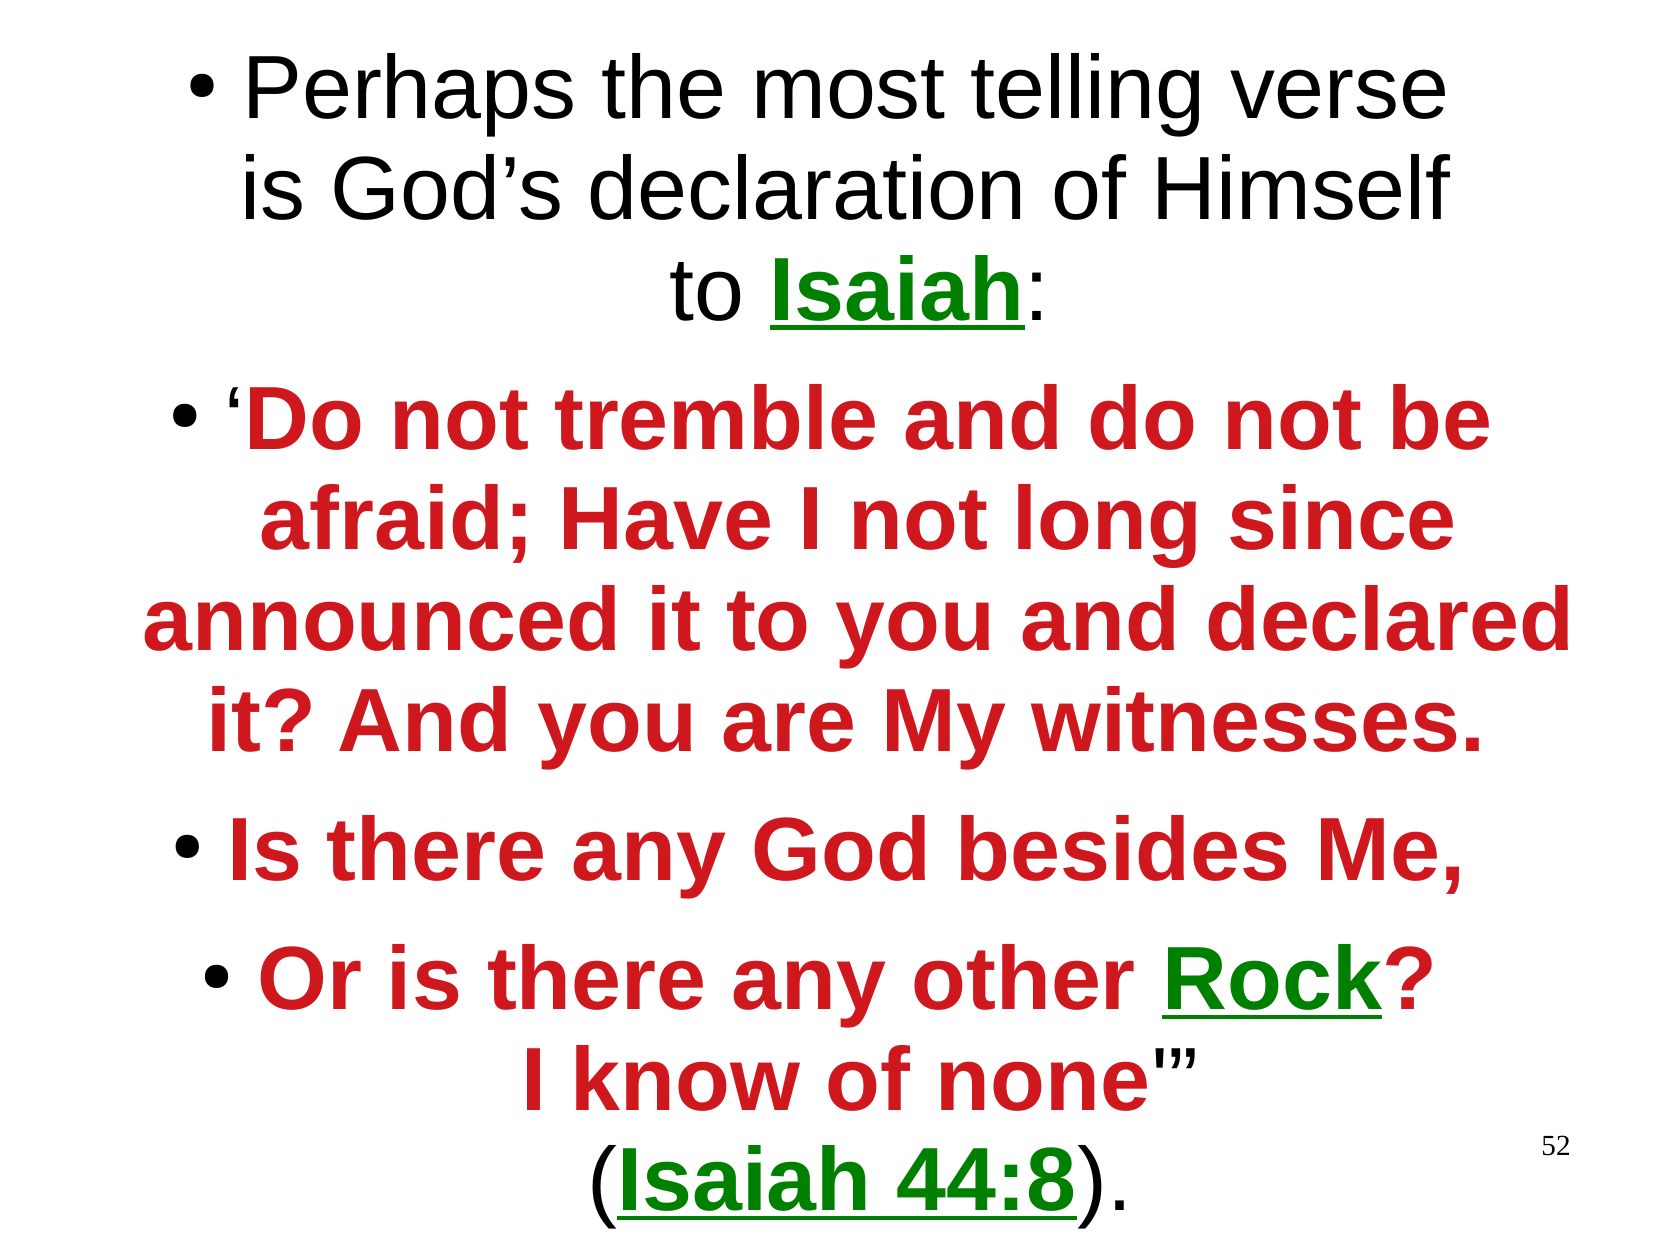

# Perhaps the most telling verse is God’s declaration of Himself to Isaiah:
‘Do not tremble and do not be afraid; Have I not long since announced it to you and declared it? And you are My witnesses.
Is there any God besides Me,
Or is there any other Rock?
I know of none'”
(Isaiah 44:8).
52